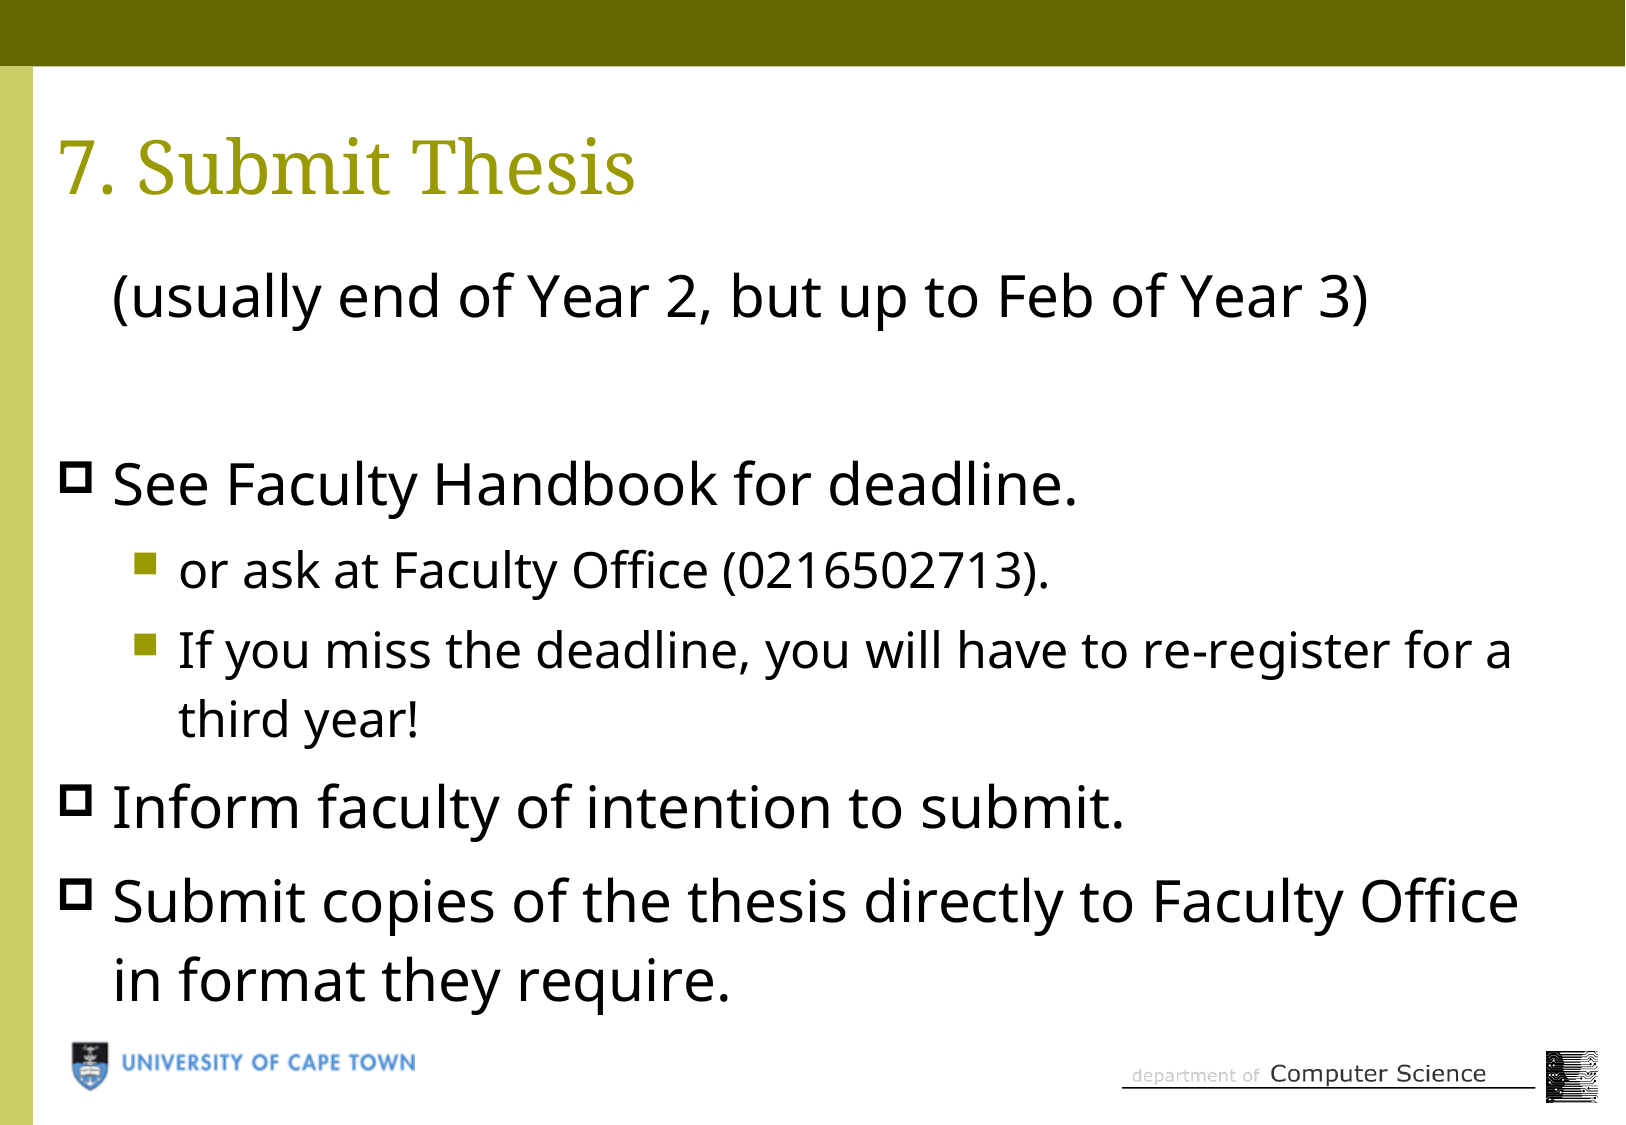

# 7. Submit Thesis
(usually end of Year 2, but up to Feb of Year 3)
See Faculty Handbook for deadline.
or ask at Faculty Office (0216502713).
If you miss the deadline, you will have to re-register for a third year!
Inform faculty of intention to submit.
Submit copies of the thesis directly to Faculty Office in format they require.